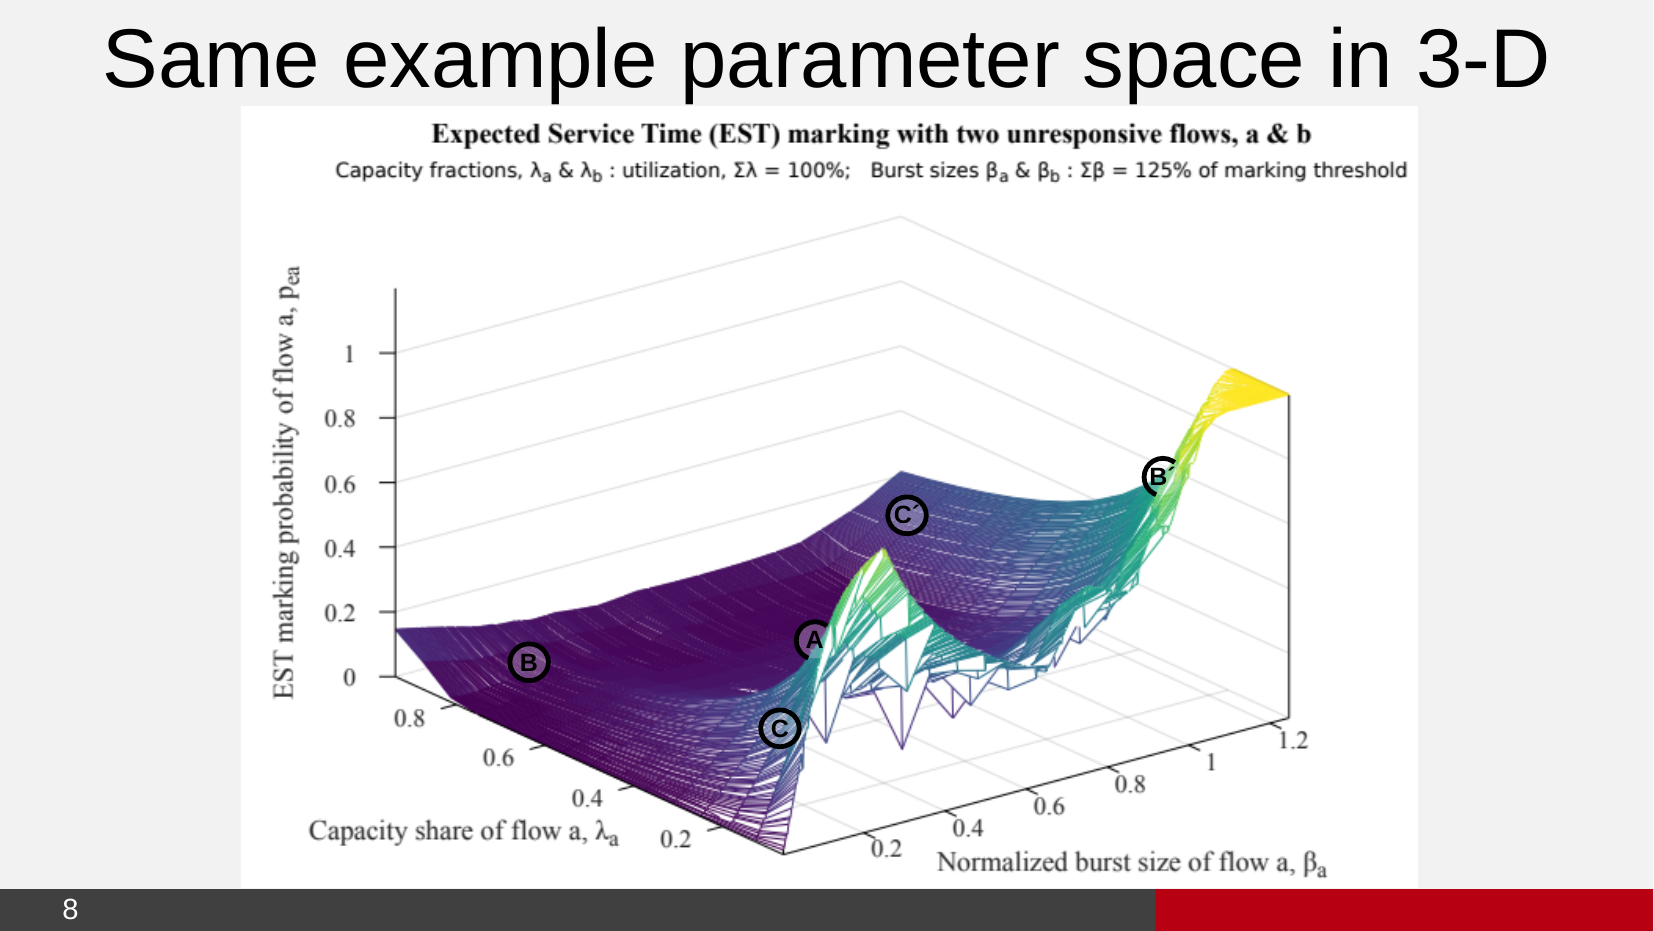

# Same example parameter space in 3-D
B´
C´
A
B
C
8